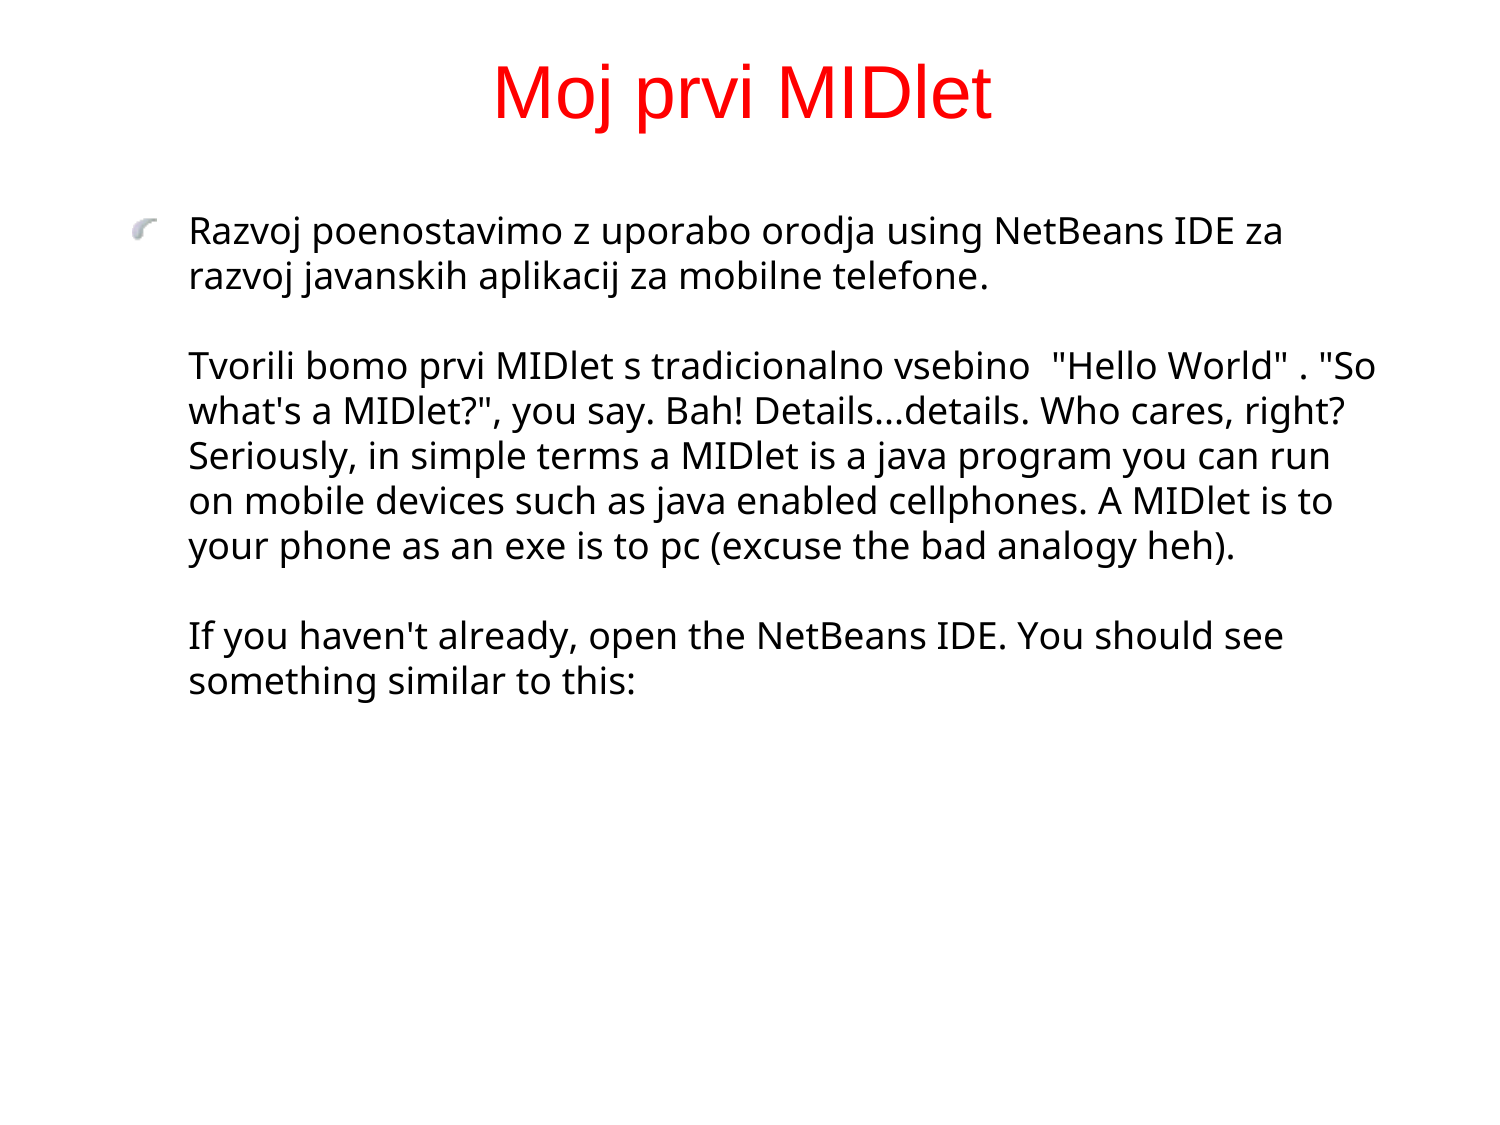

# Moj prvi MIDlet
Razvoj poenostavimo z uporabo orodja using NetBeans IDE za razvoj javanskih aplikacij za mobilne telefone.
Tvorili bomo prvi MIDlet s tradicionalno vsebino "Hello World" . "So what's a MIDlet?", you say. Bah! Details...details. Who cares, right? Seriously, in simple terms a MIDlet is a java program you can run on mobile devices such as java enabled cellphones. A MIDlet is to your phone as an exe is to pc (excuse the bad analogy heh).
If you haven't already, open the NetBeans IDE. You should see something similar to this: